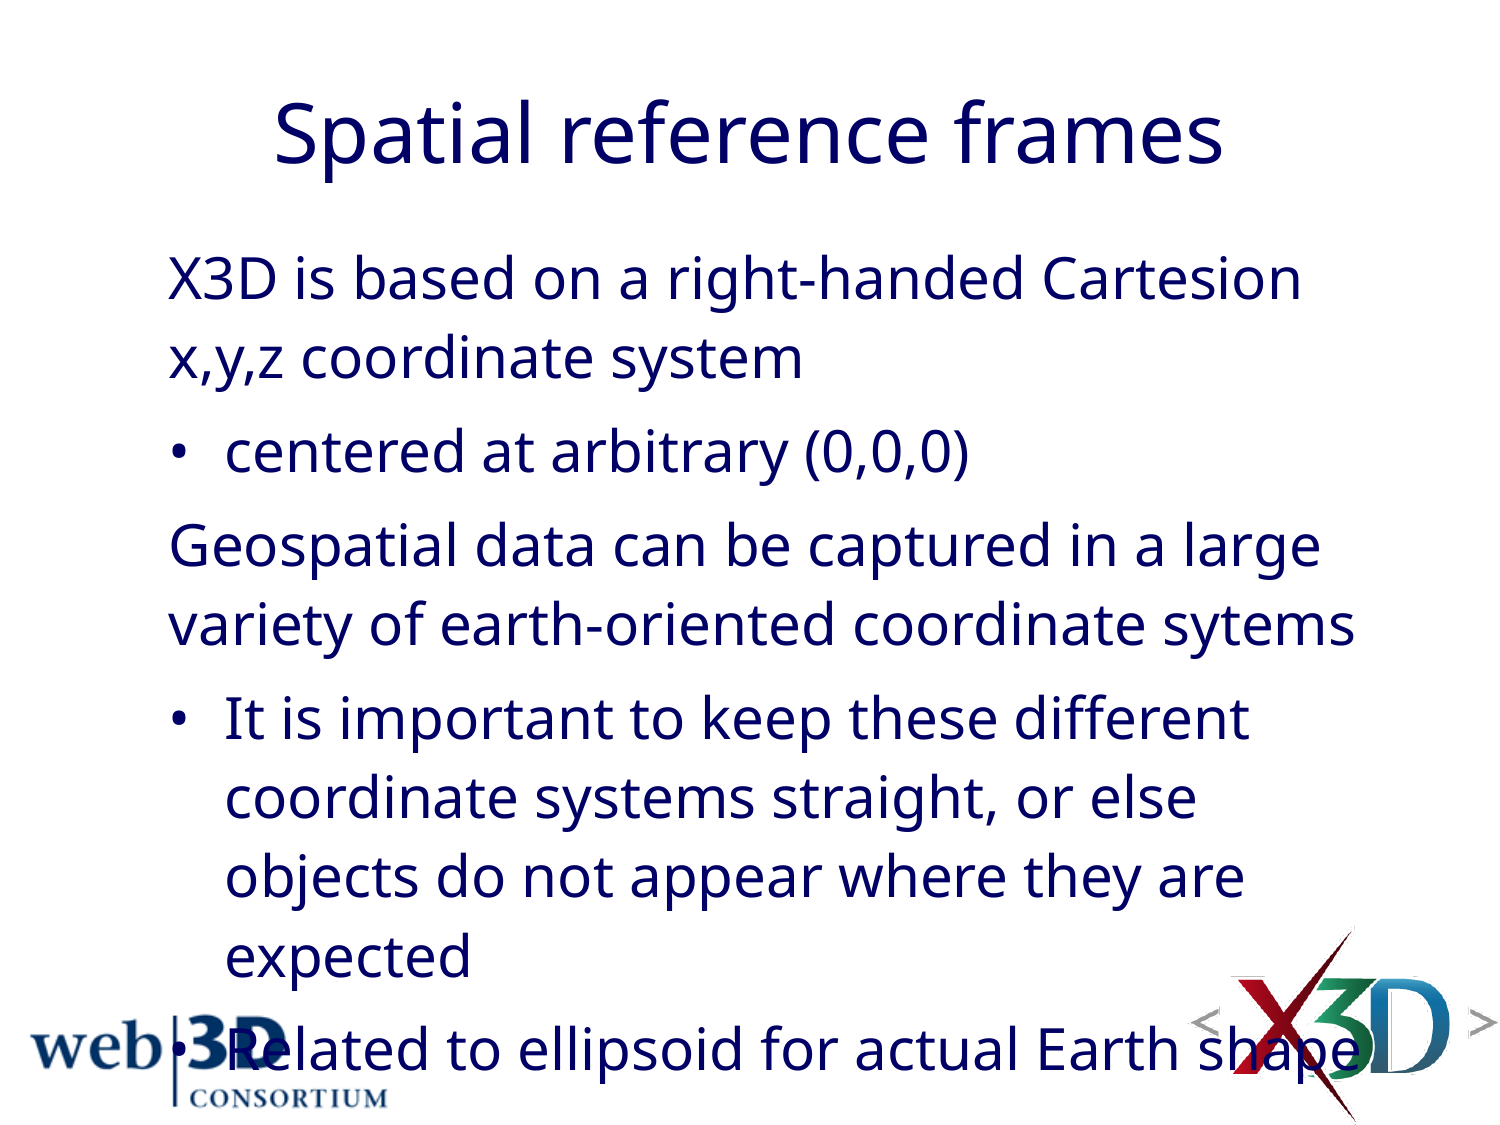

# Spatial reference frames
X3D is based on a right-handed Cartesion x,y,z coordinate system
centered at arbitrary (0,0,0)
Geospatial data can be captured in a large variety of earth-oriented coordinate sytems
It is important to keep these different coordinate systems straight, or else objects do not appear where they are expected
Related to ellipsoid for actual Earth shape